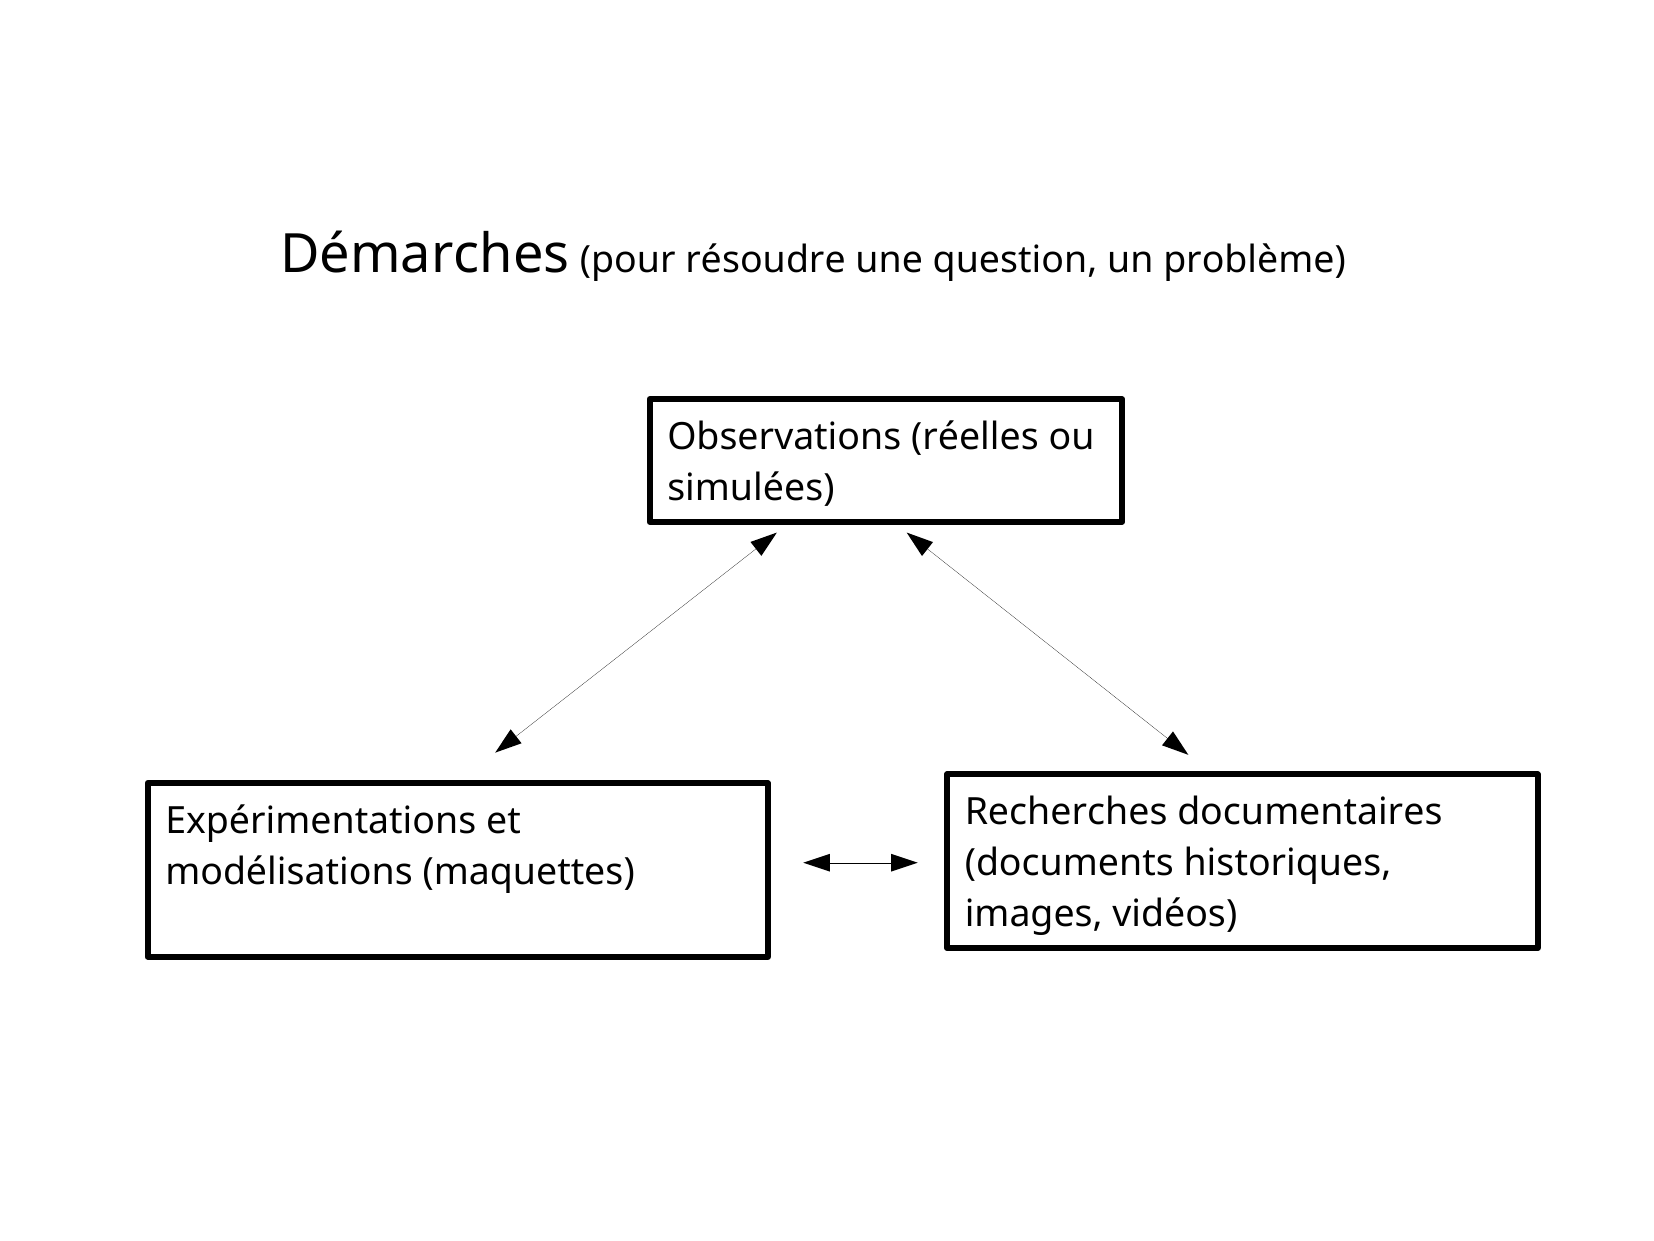

Démarches (pour résoudre une question, un problème)
Observations (réelles ou simulées)
Recherches documentaires (documents historiques, images, vidéos)
Expérimentations et modélisations (maquettes)